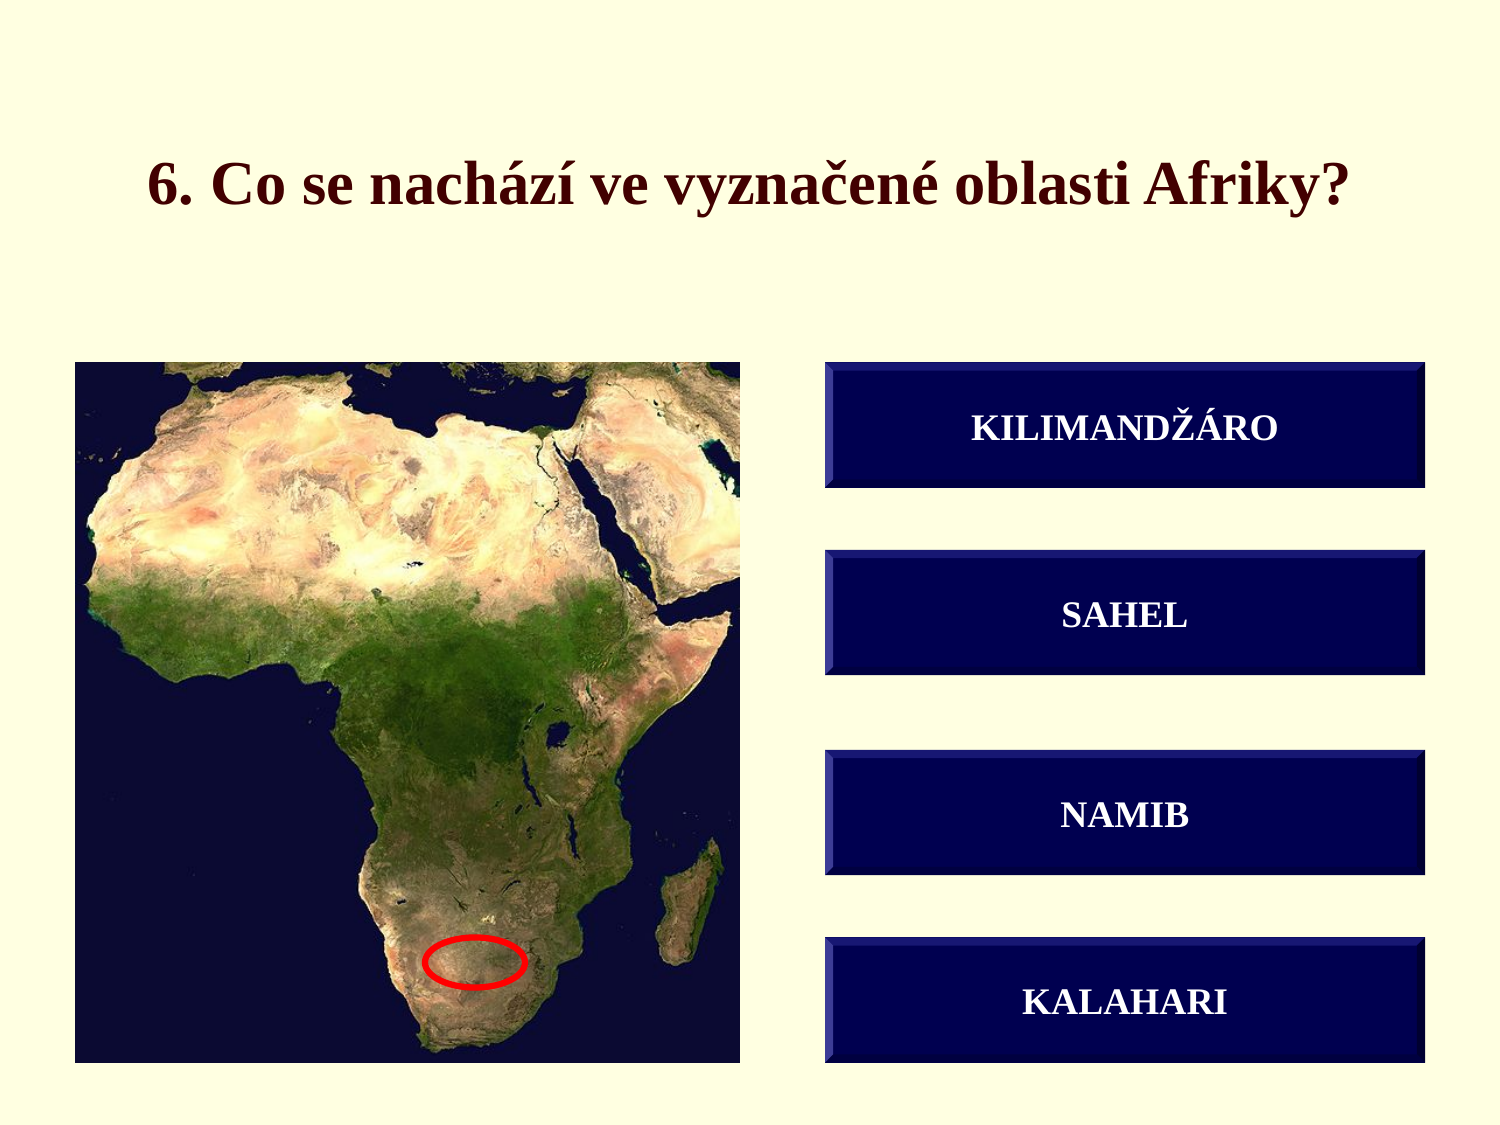

# 6. Co se nachází ve vyznačené oblasti Afriky?
KILIMANDŽÁRO
SAHEL
NAMIB
KALAHARI